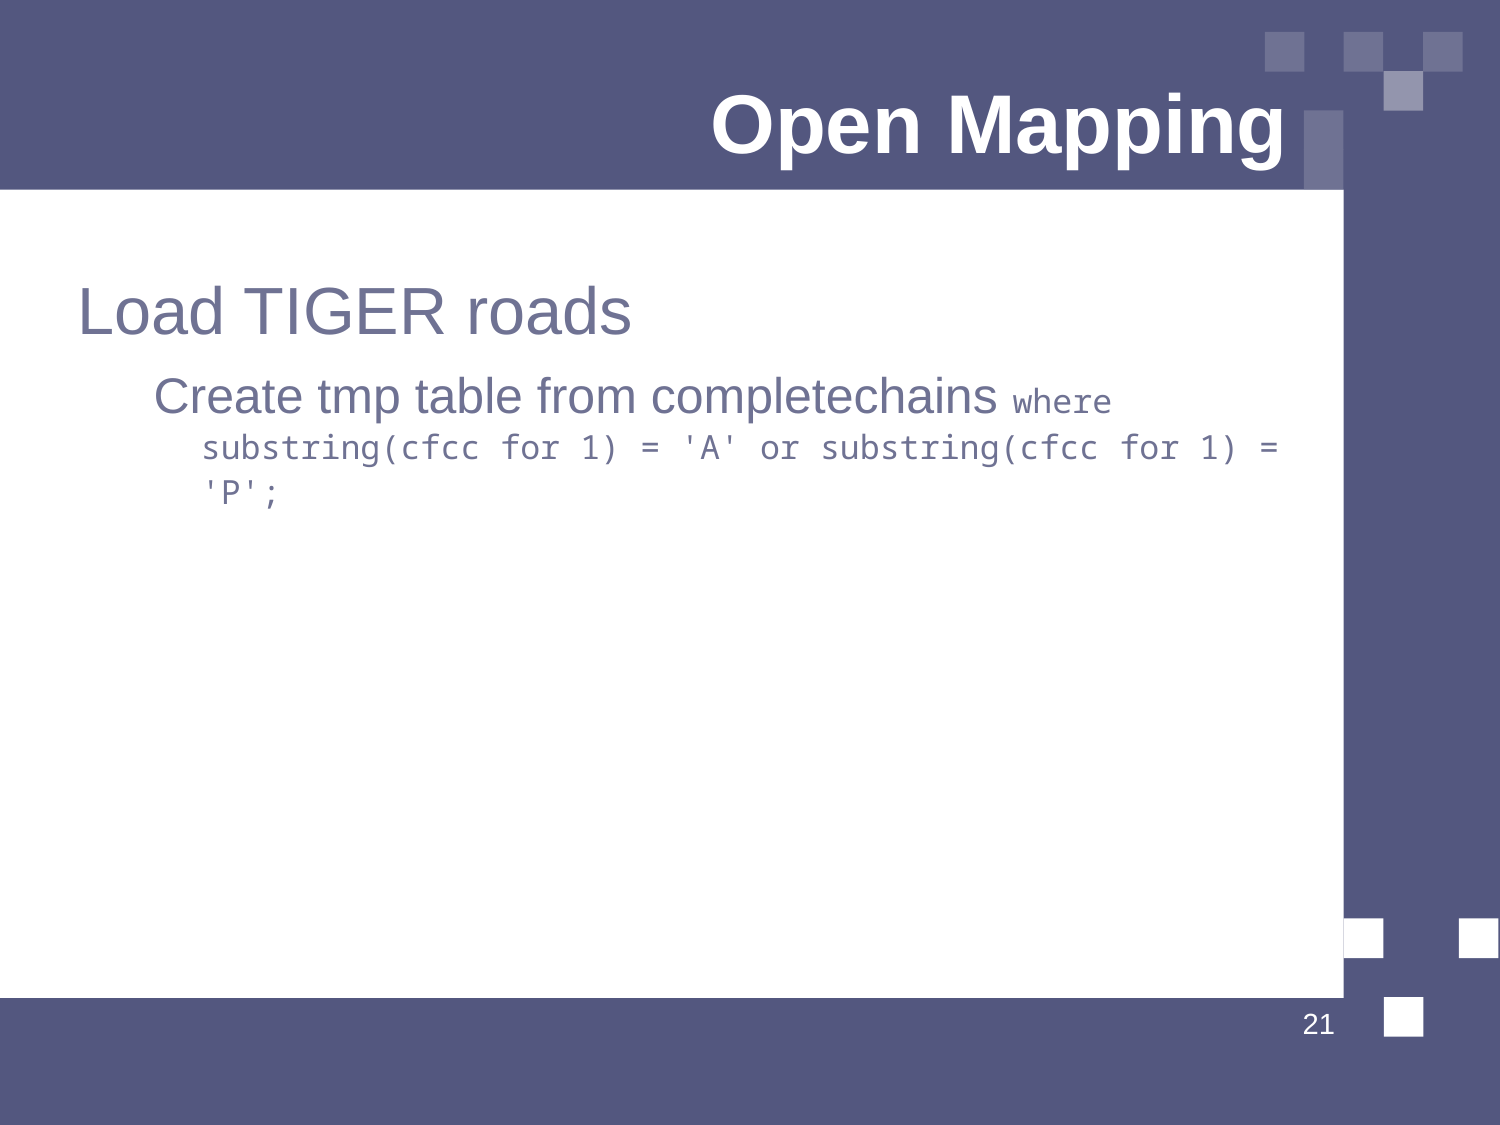

# Open Mapping
 Load TIGER roads
Create tmp table from completechains where substring(cfcc for 1) = 'A' or substring(cfcc for 1) = 'P';
21